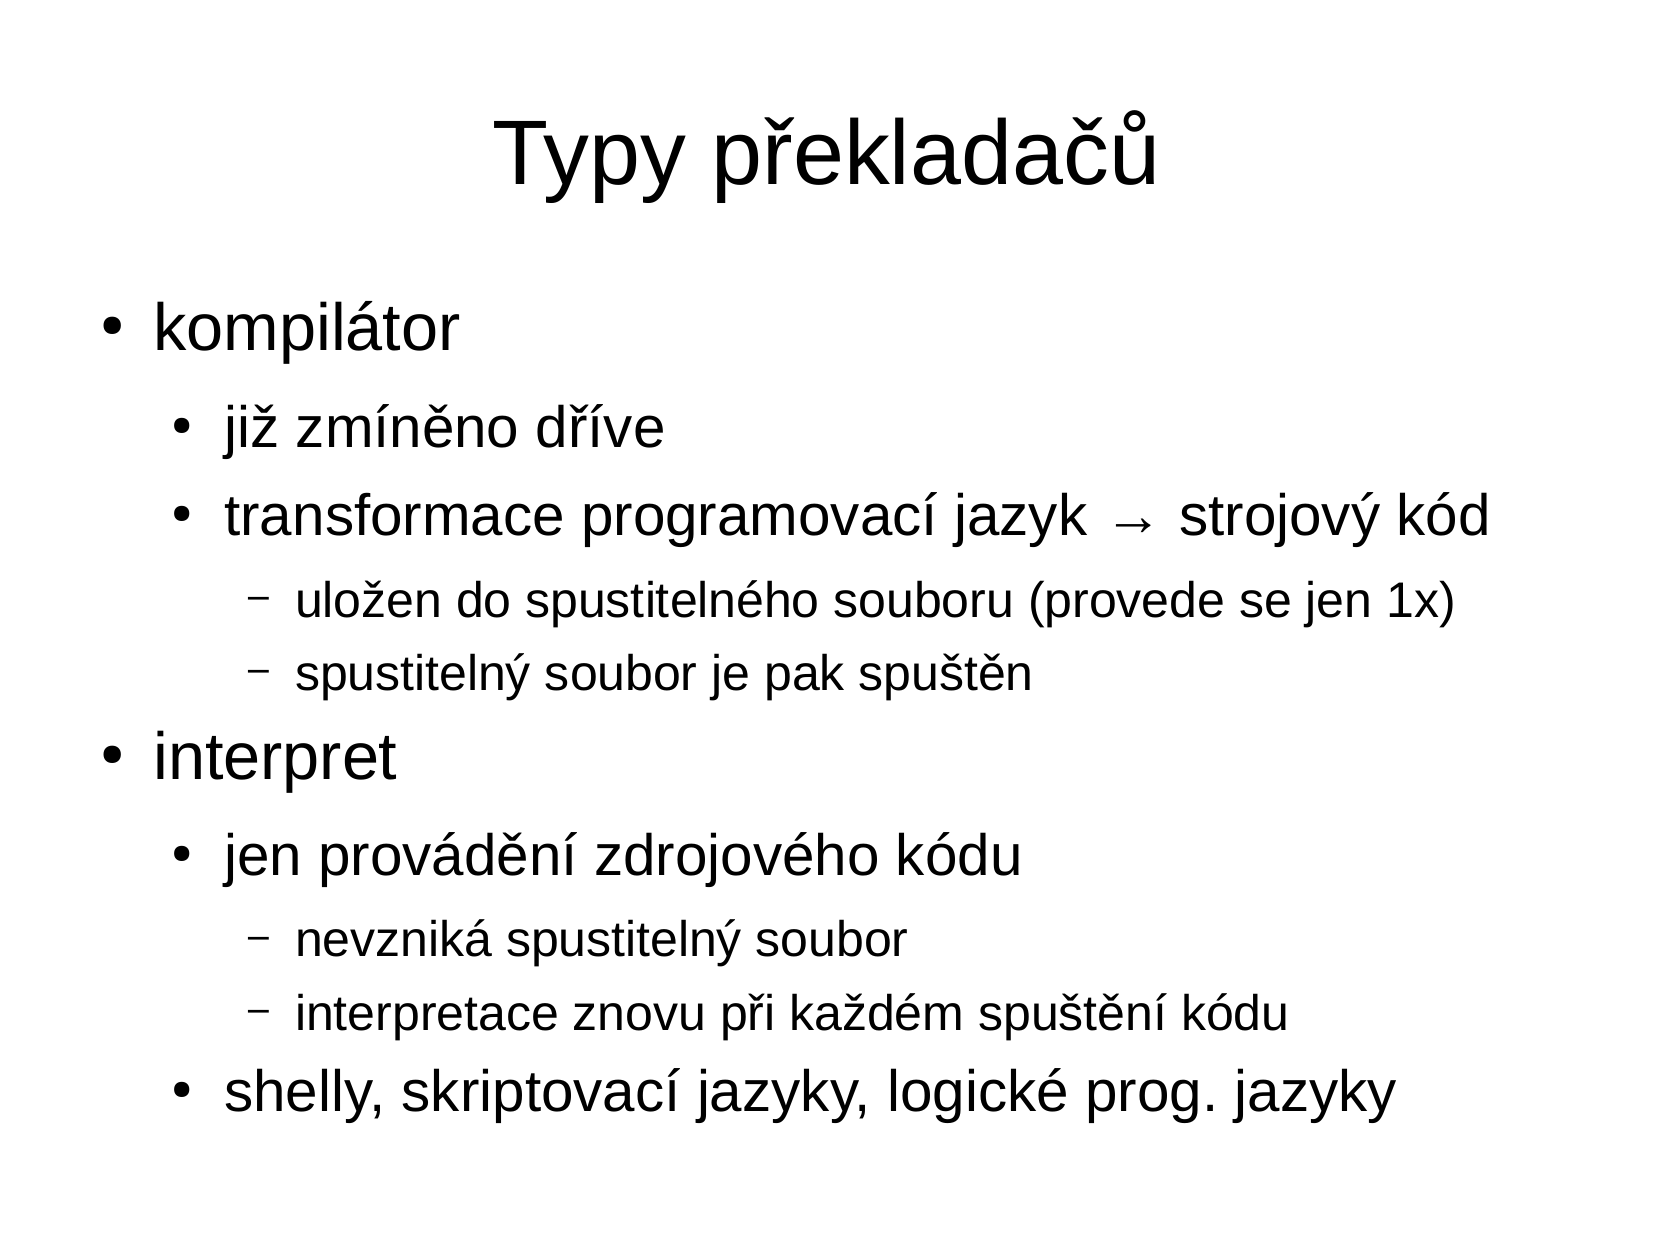

# Typy překladačů
kompilátor
již zmíněno dříve
transformace programovací jazyk → strojový kód
uložen do spustitelného souboru (provede se jen 1x)
spustitelný soubor je pak spuštěn
interpret
jen provádění zdrojového kódu
nevzniká spustitelný soubor
interpretace znovu při každém spuštění kódu
shelly, skriptovací jazyky, logické prog. jazyky